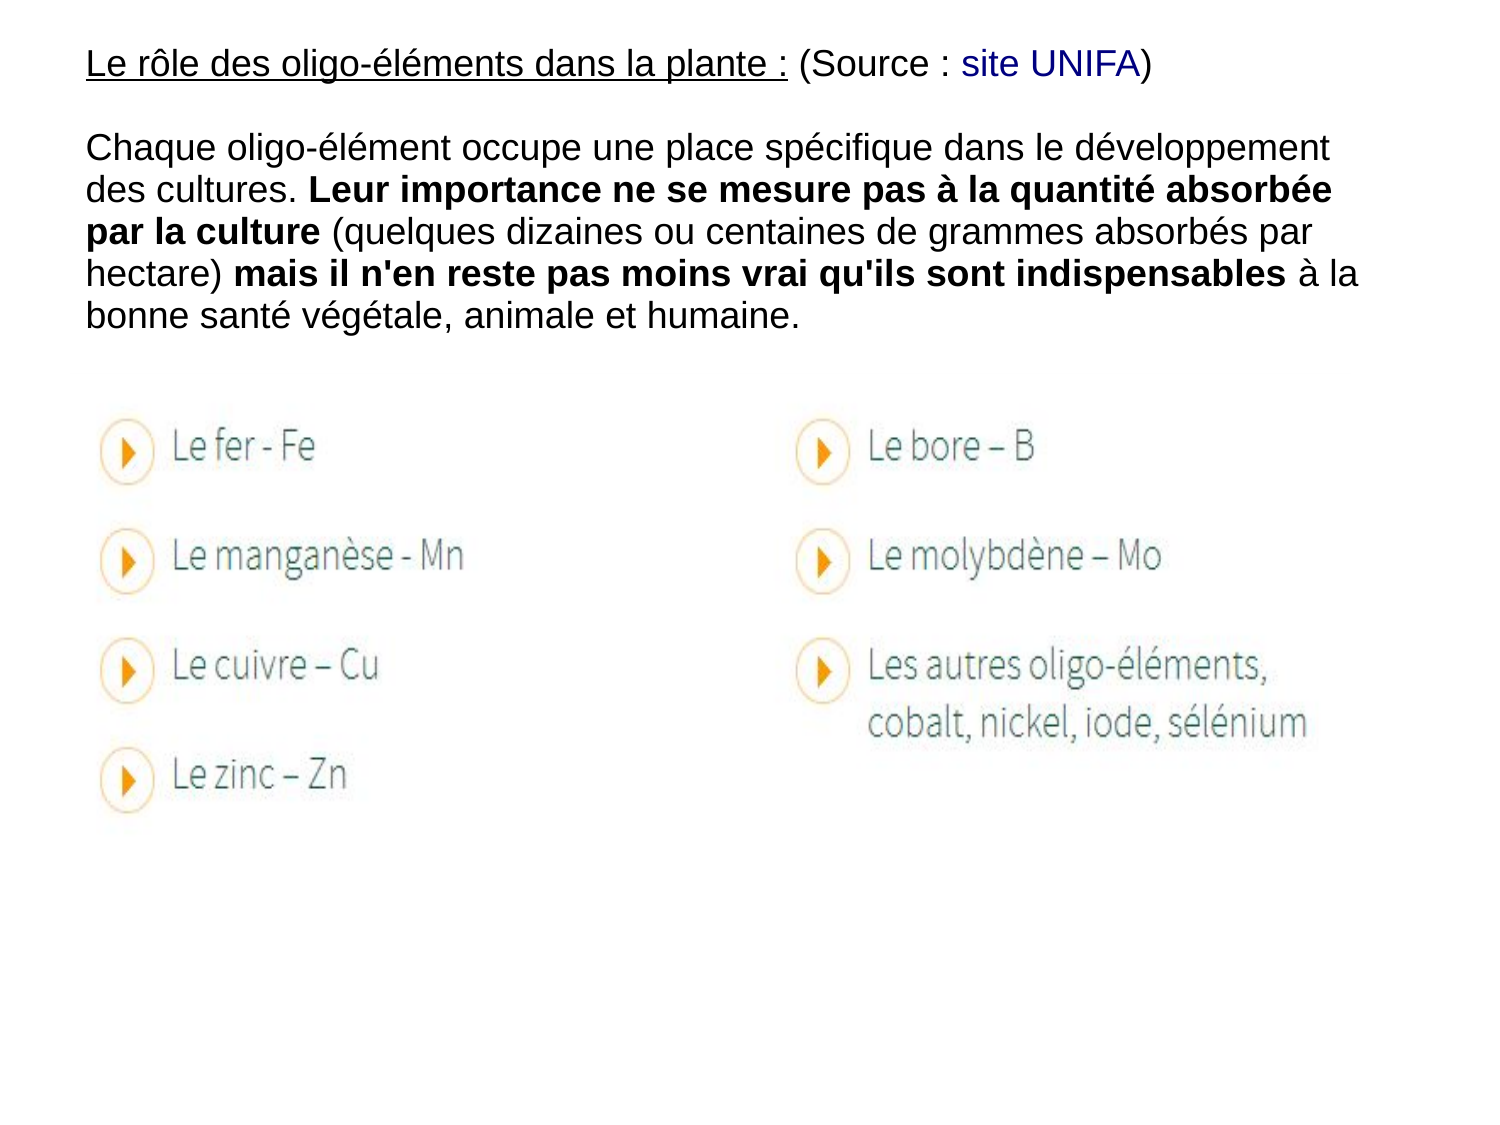

Le rôle des oligo-éléments dans la plante : (Source : site UNIFA)
Chaque oligo-élément occupe une place spécifique dans le développement des cultures. Leur importance ne se mesure pas à la quantité absorbée par la culture (quelques dizaines ou centaines de grammes absorbés par hectare) mais il n'en reste pas moins vrai qu'ils sont indispensables à la bonne santé végétale, animale et humaine.